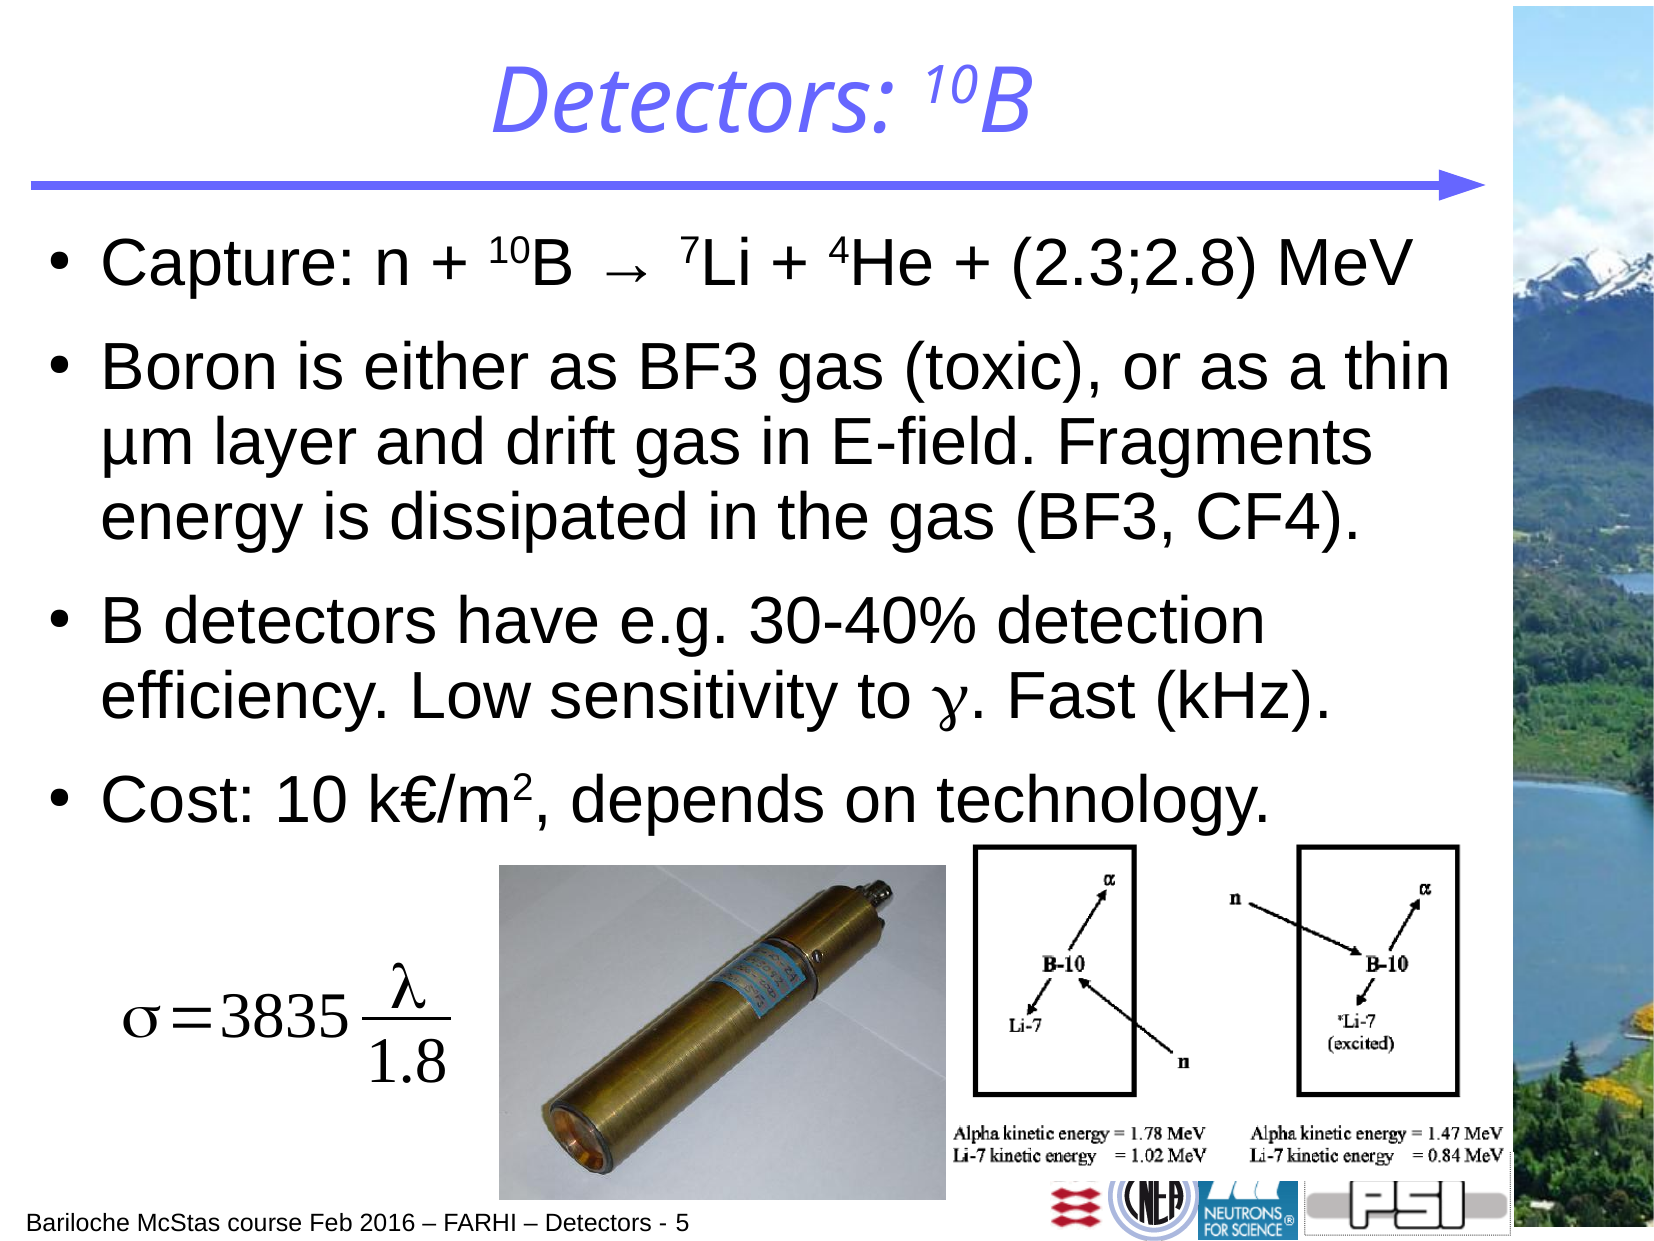

# Detectors: 10B
Capture: n + 10B → 7Li + 4He + (2.3;2.8) MeV
Boron is either as BF3 gas (toxic), or as a thin µm layer and drift gas in E-field. Fragments energy is dissipated in the gas (BF3, CF4).
B detectors have e.g. 30-40% detection efficiency. Low sensitivity to g. Fast (kHz).
Cost: 10 k€/m2, depends on technology.